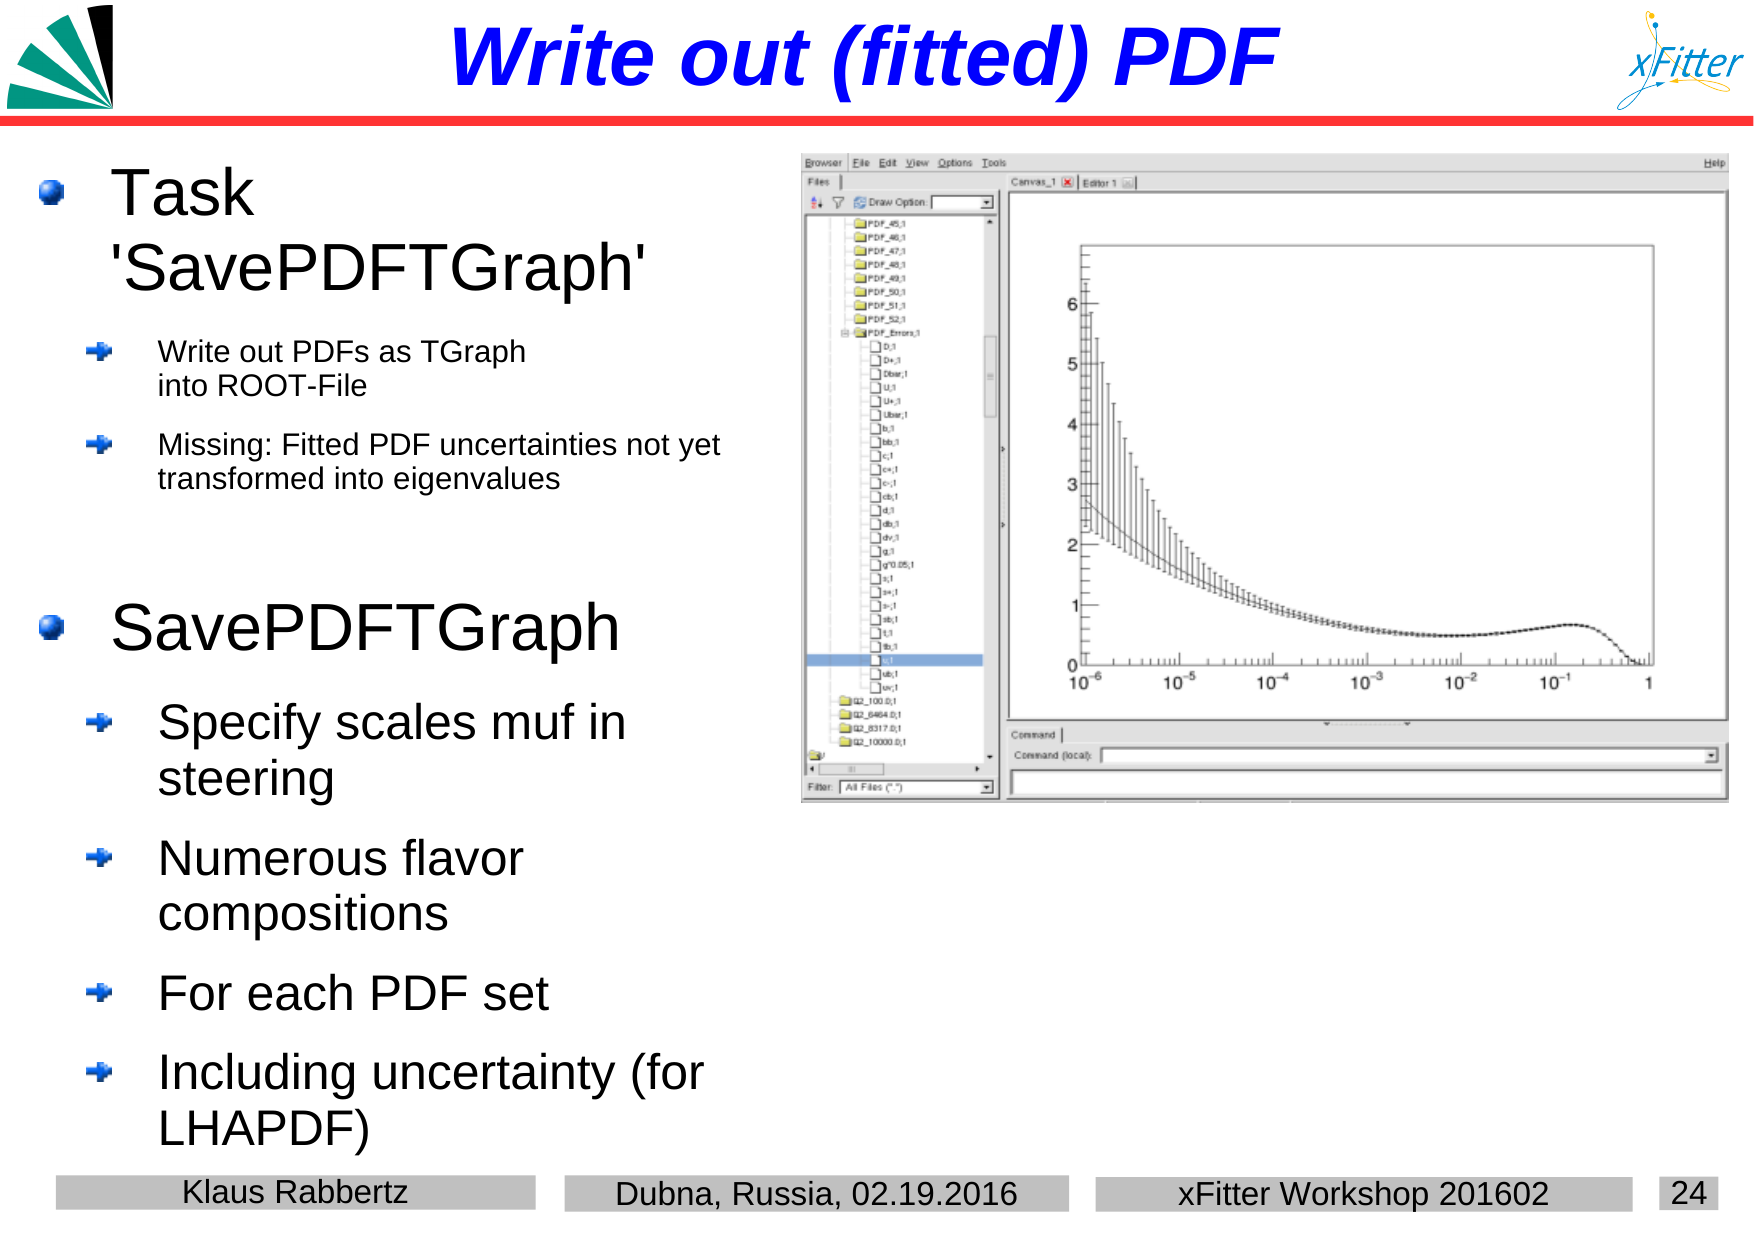

# Write out (fitted) PDF
Task 'SavePDFTGraph'
Write out PDFs as TGraph
into ROOT-File
Missing: Fitted PDF uncertainties not yet transformed into eigenvalues
SavePDFTGraph
Specify scales muf in steering
Numerous flavor compositions
For each PDF set
Including uncertainty (for LHAPDF)